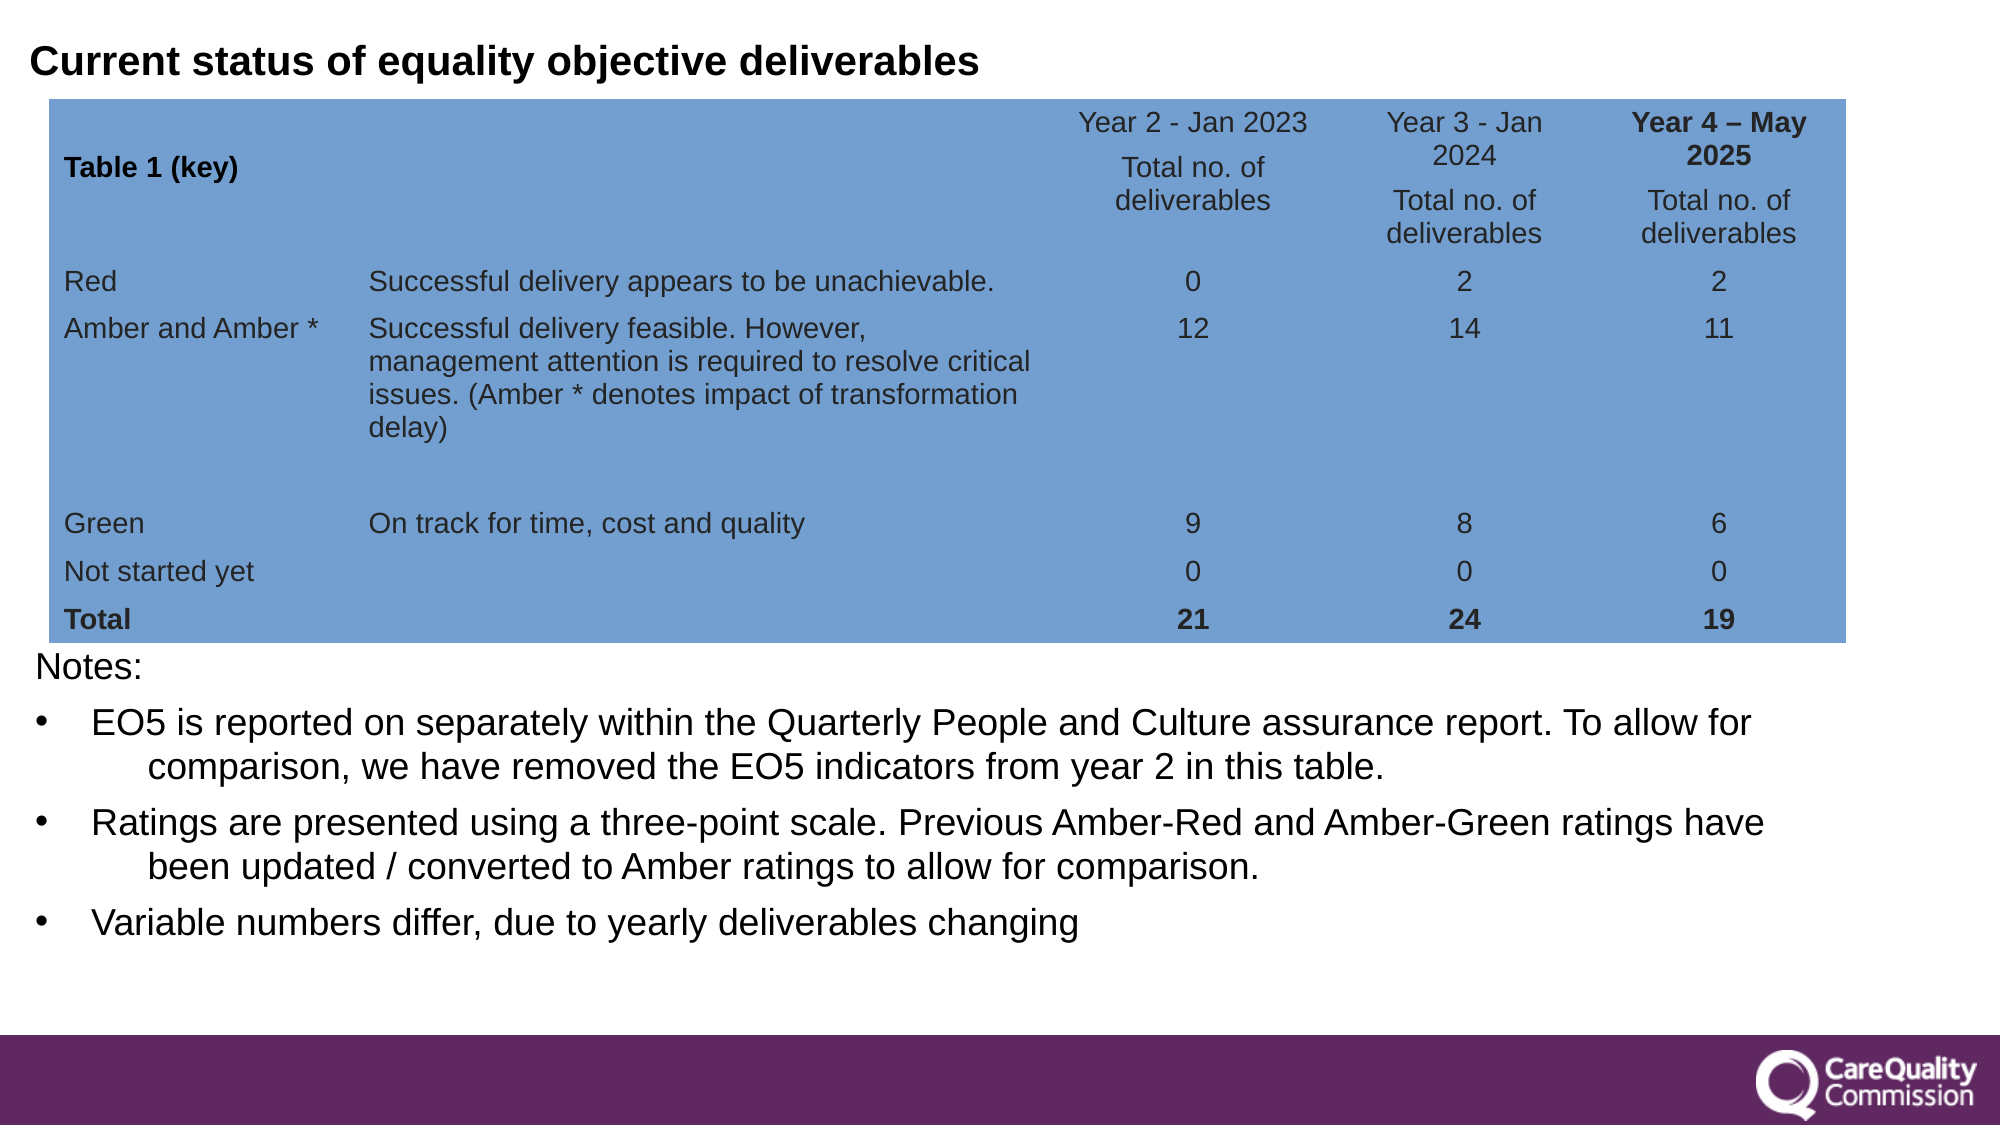

# Current status of equality objective deliverables
| Table 1 (key) | | Year 2 - Jan 2023 Total no. of deliverables | Year 3 - Jan 2024 Total no. of deliverables | Year 4 – May 2025 Total no. of deliverables |
| --- | --- | --- | --- | --- |
| Red | Successful delivery appears to be unachievable. | 0 | 2 | 2 |
| Amber and Amber \* | Successful delivery feasible. However, management attention is required to resolve critical issues. (Amber \* denotes impact of transformation delay) | 12 | 14 | 11 |
| Green | On track for time, cost and quality | 9 | 8 | 6 |
| Not started yet | | 0 | 0 | 0 |
| Total | | 21 | 24 | 19 |
Notes:
EO5 is reported on separately within the Quarterly People and Culture assurance report. To allow for comparison, we have removed the EO5 indicators from year 2 in this table.
Ratings are presented using a three-point scale. Previous Amber-Red and Amber-Green ratings have been updated / converted to Amber ratings to allow for comparison.
Variable numbers differ, due to yearly deliverables changing